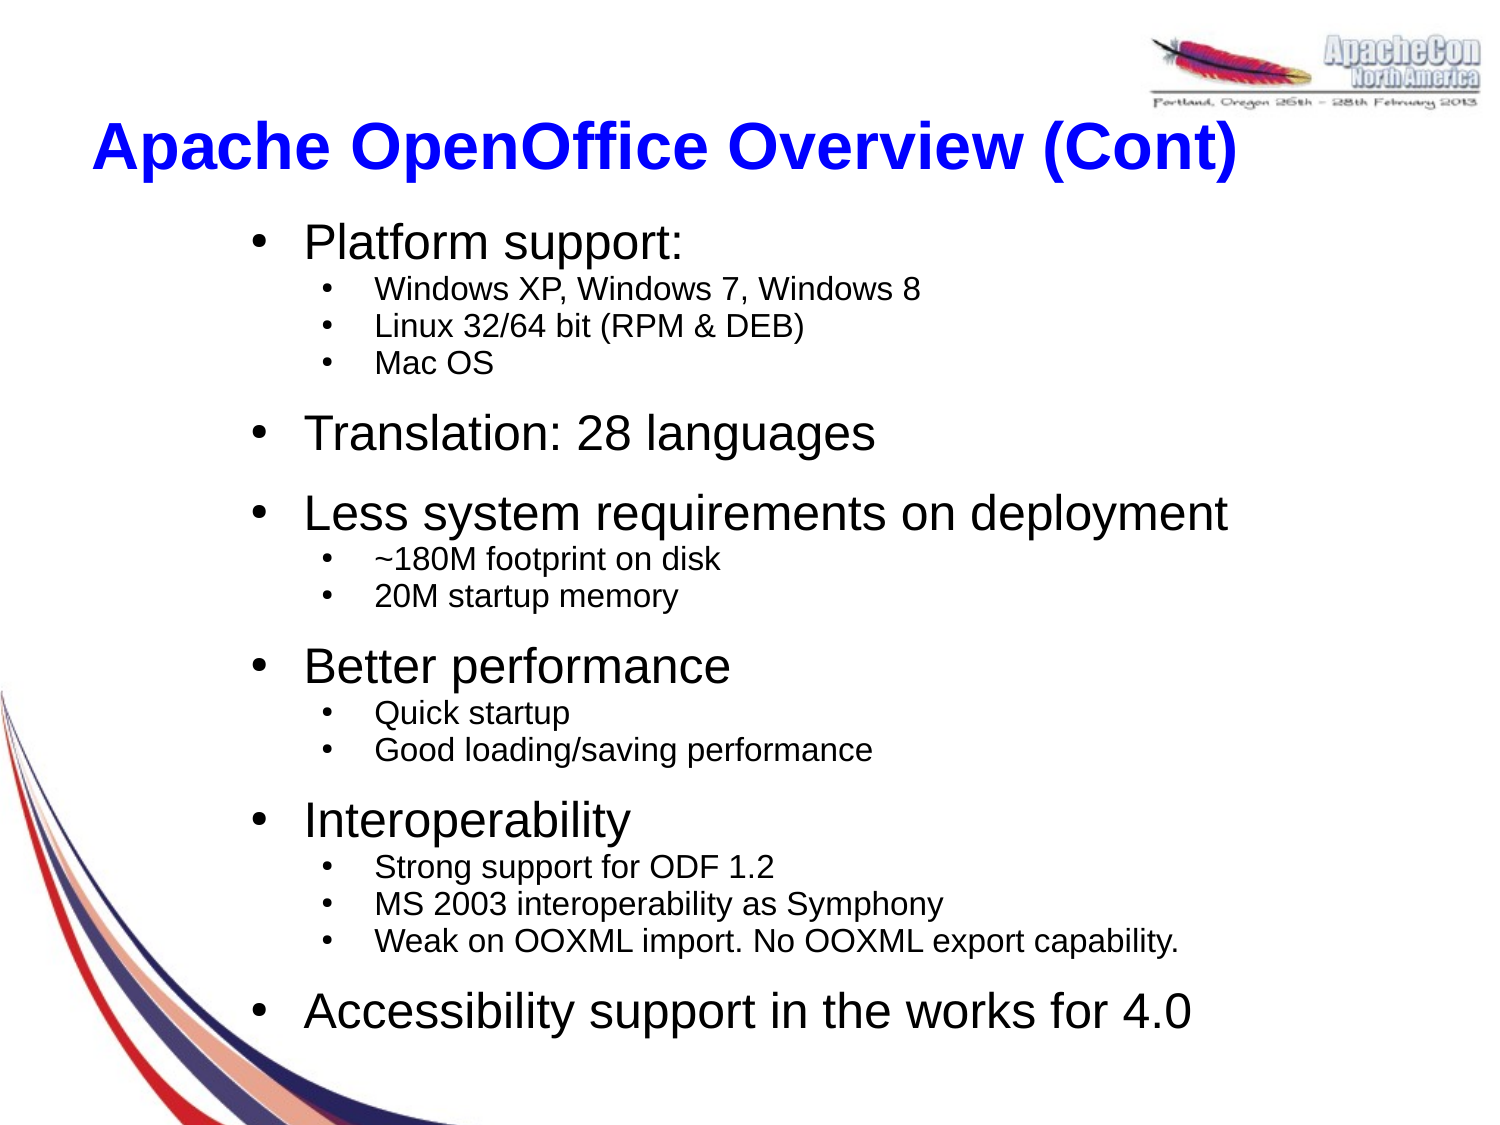

# Apache OpenOffice Overview (Cont)
Platform support:
Windows XP, Windows 7, Windows 8
Linux 32/64 bit (RPM & DEB)
Mac OS
Translation: 28 languages
Less system requirements on deployment
~180M footprint on disk
20M startup memory
Better performance
Quick startup
Good loading/saving performance
Interoperability
Strong support for ODF 1.2
MS 2003 interoperability as Symphony
Weak on OOXML import. No OOXML export capability.
Accessibility support in the works for 4.0